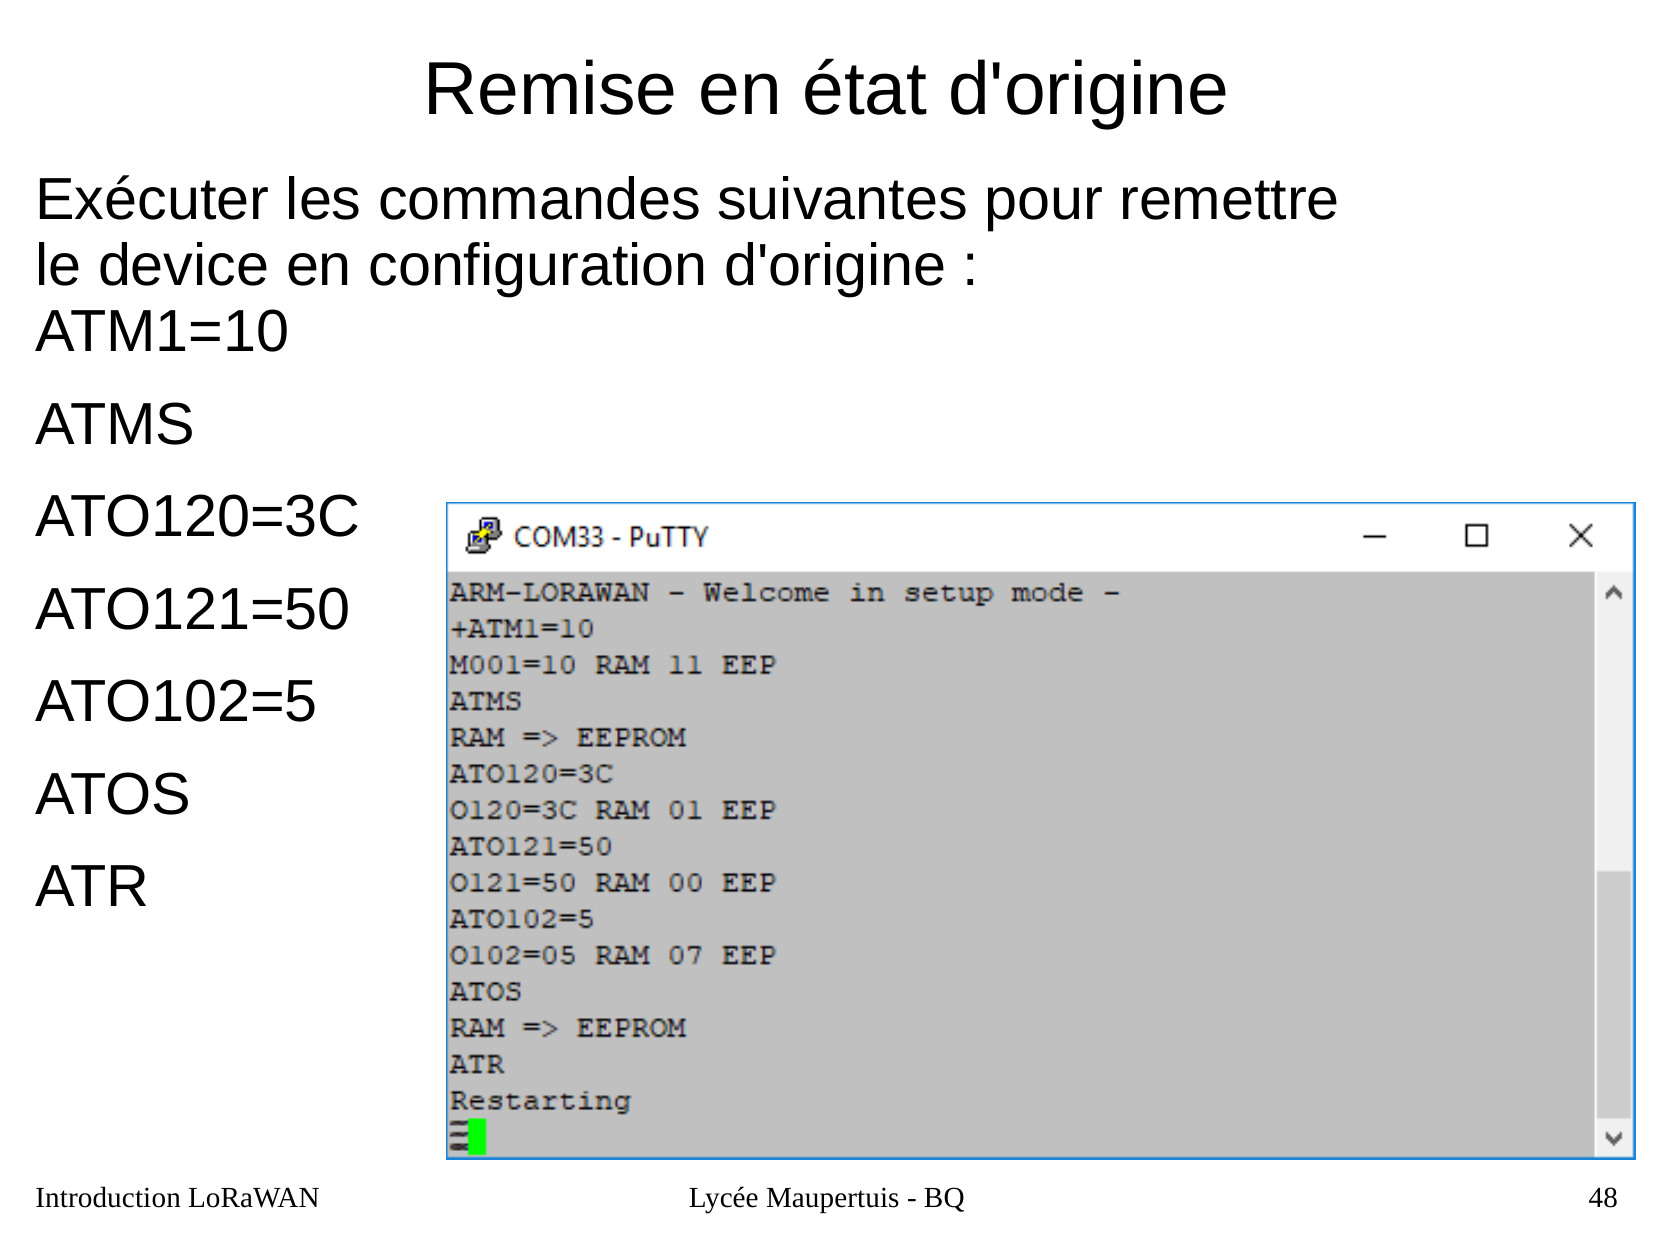

# Remise en état d'origine
Exécuter les commandes suivantes pour remettre le device en configuration d'origine :
ATM1=10
ATMS
ATO120=3C
ATO121=50
ATO102=5
ATOS
ATR
Introduction LoRaWAN
Lycée Maupertuis - BQ
48